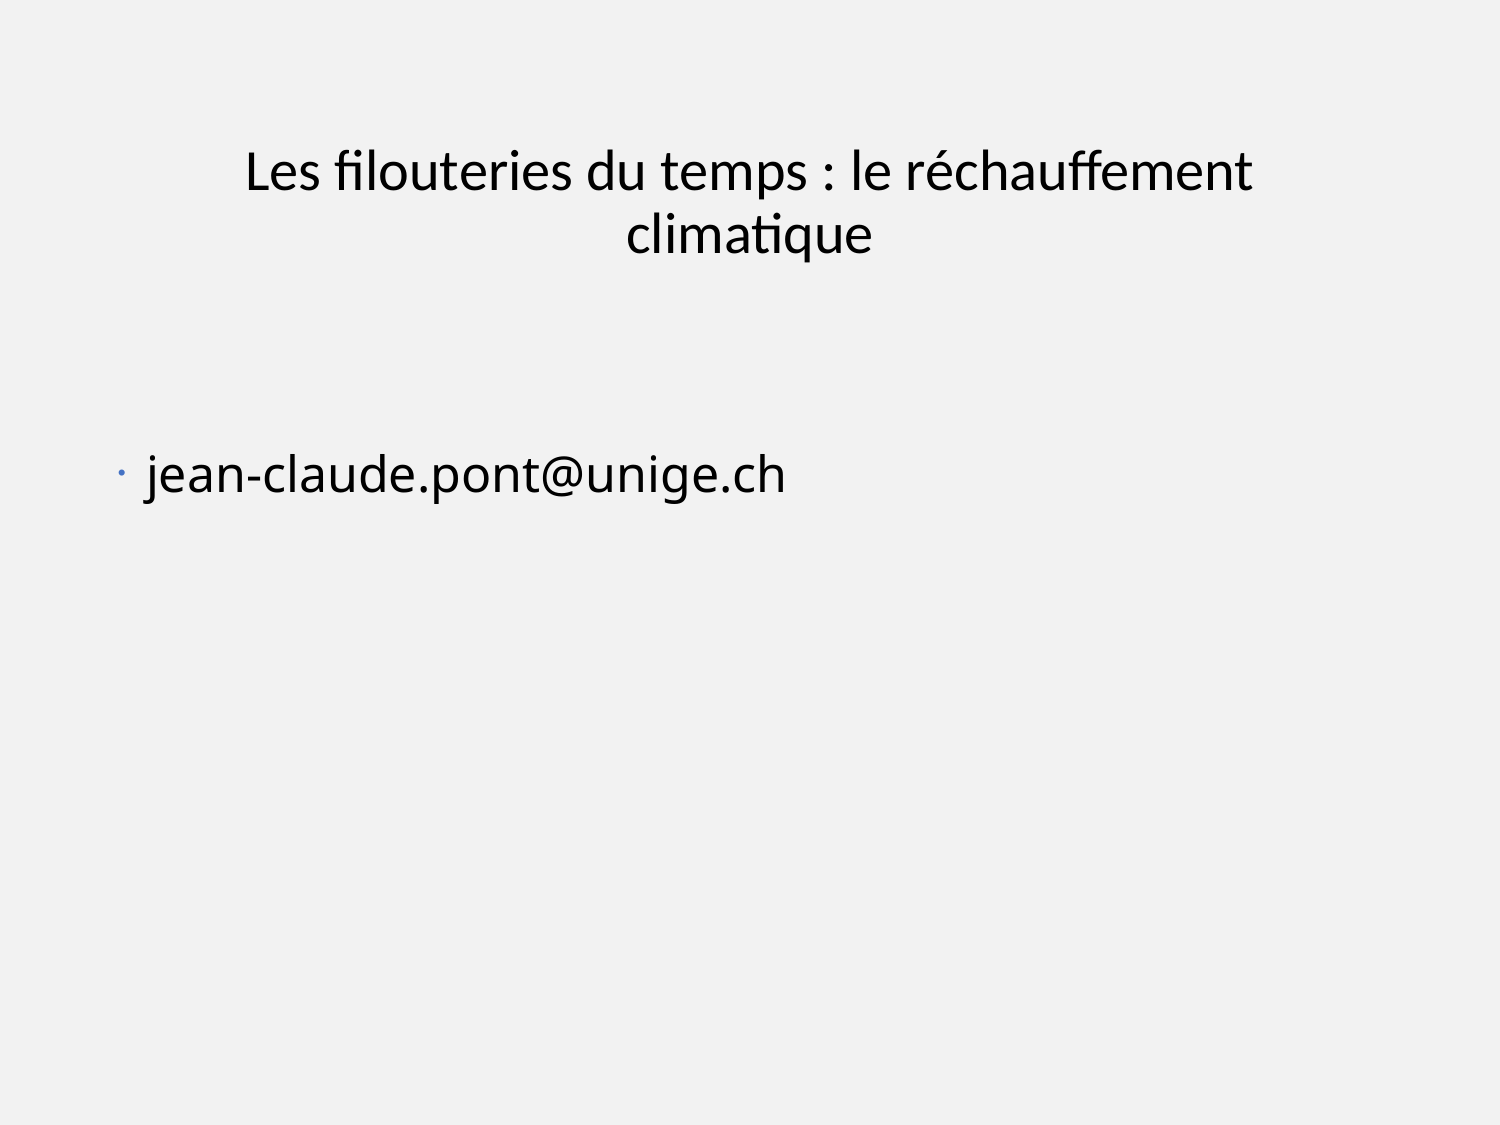

# Les filouteries du temps : le réchauffement climatique
jean-claude.pont@unige.ch